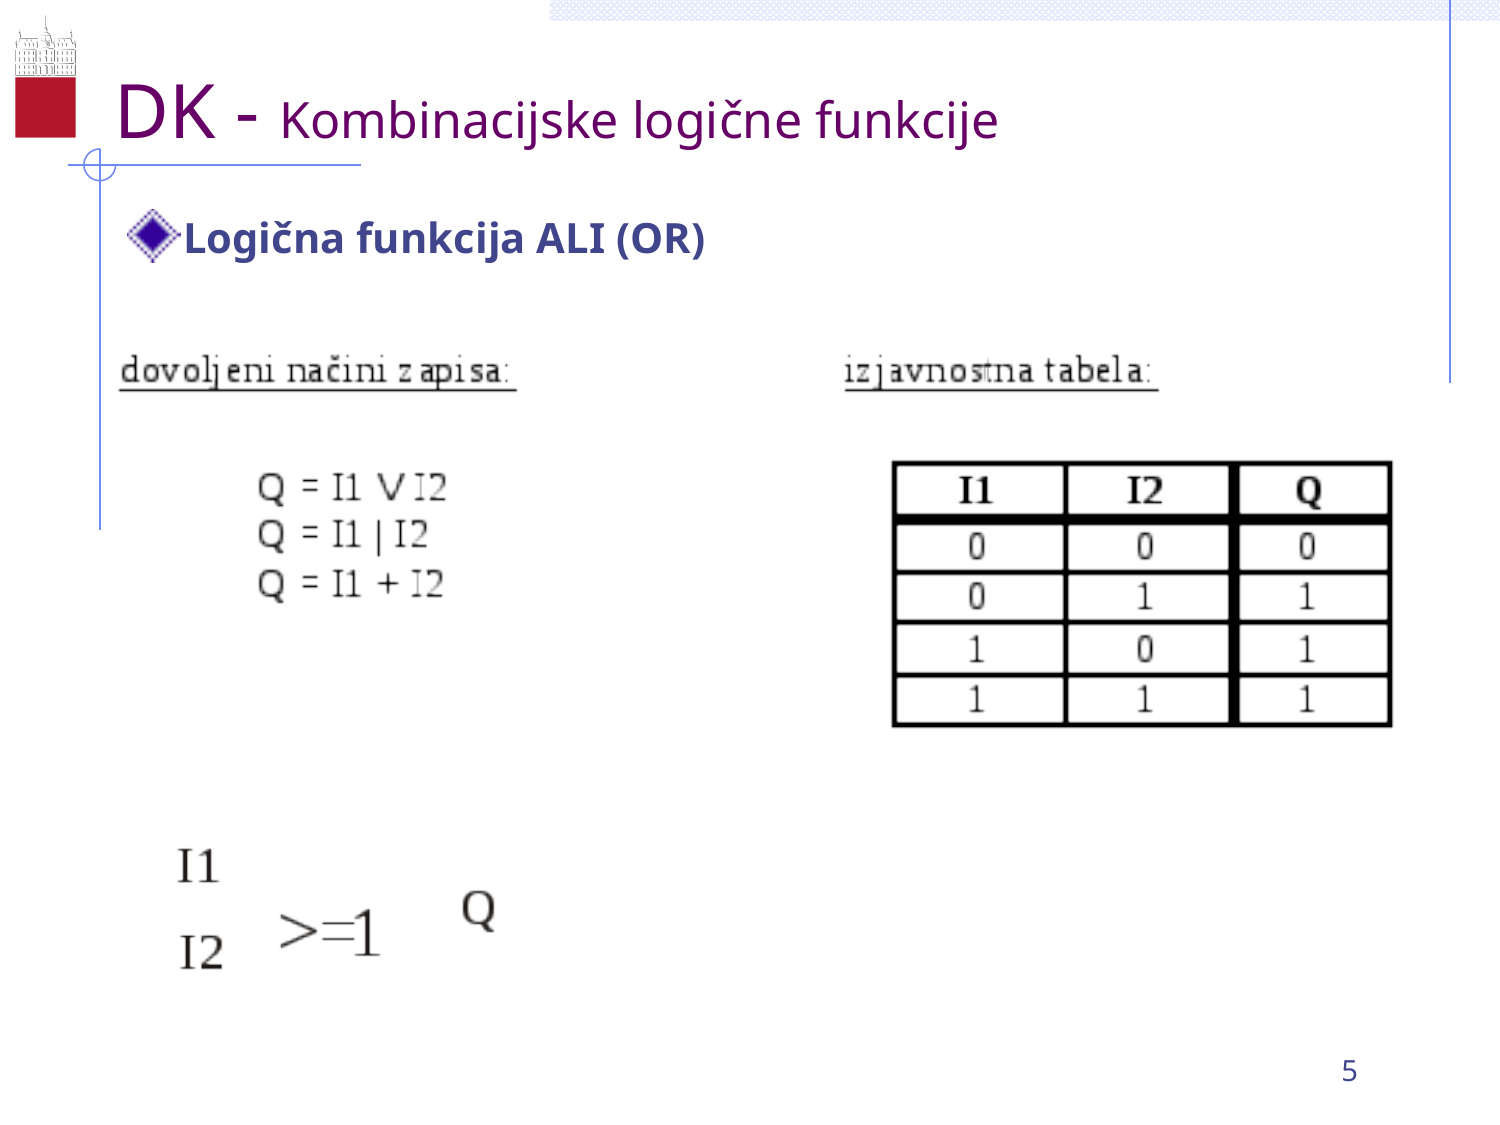

DK - Kombinacijske logične funkcije
# Logična funkcija ALI (OR)